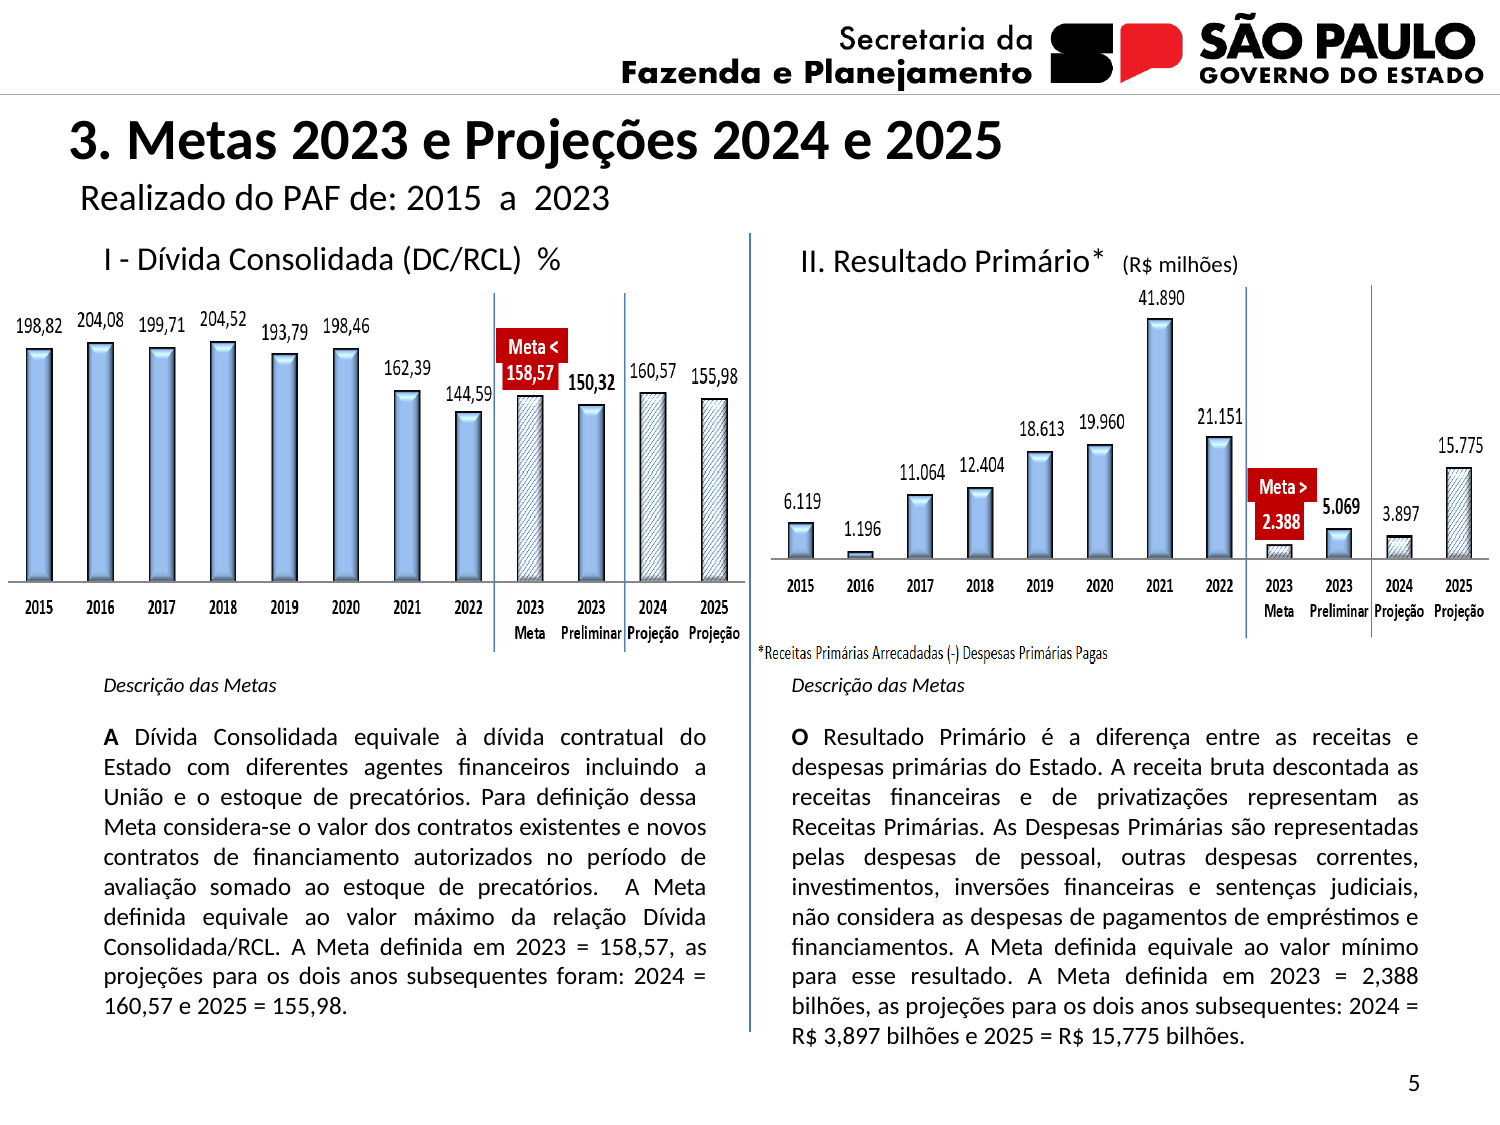

3. Metas 2023 e Projeções 2024 e 2025
Realizado do PAF de: 2015 a 2023
I - Dívida Consolidada (DC/RCL) %
II. Resultado Primário* (R$ milhões)
Descrição das Metas
Descrição das Metas
A Dívida Consolidada equivale à dívida contratual do Estado com diferentes agentes financeiros incluindo a União e o estoque de precatórios. Para definição dessa Meta considera-se o valor dos contratos existentes e novos contratos de financiamento autorizados no período de avaliação somado ao estoque de precatórios. A Meta definida equivale ao valor máximo da relação Dívida Consolidada/RCL. A Meta definida em 2023 = 158,57, as projeções para os dois anos subsequentes foram: 2024 = 160,57 e 2025 = 155,98.
O Resultado Primário é a diferença entre as receitas e despesas primárias do Estado. A receita bruta descontada as receitas financeiras e de privatizações representam as Receitas Primárias. As Despesas Primárias são representadas pelas despesas de pessoal, outras despesas correntes, investimentos, inversões financeiras e sentenças judiciais, não considera as despesas de pagamentos de empréstimos e financiamentos. A Meta definida equivale ao valor mínimo para esse resultado. A Meta definida em 2023 = 2,388 bilhões, as projeções para os dois anos subsequentes: 2024 = R$ 3,897 bilhões e 2025 = R$ 15,775 bilhões.